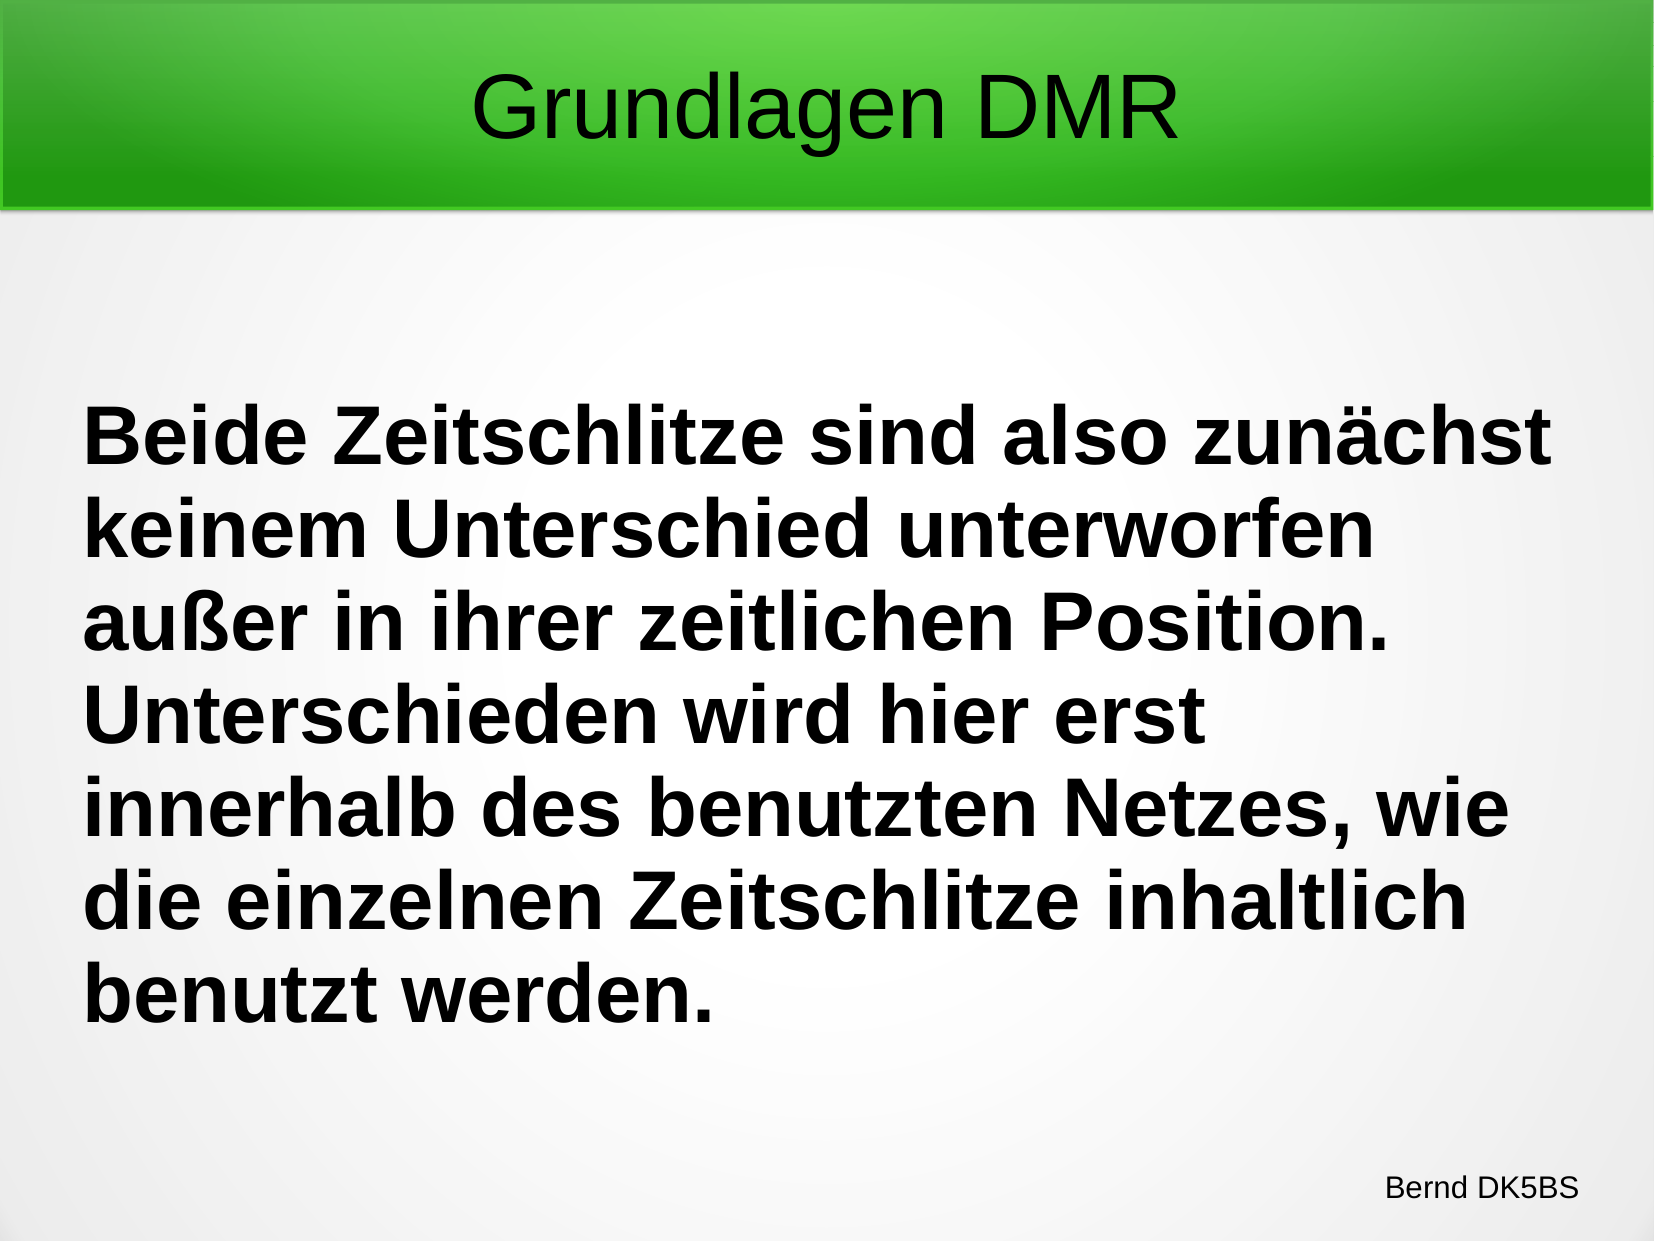

# Grundlagen DMR
Beide Zeitschlitze sind also zunächst keinem Unterschied unterworfen außer in ihrer zeitlichen Position. Unterschieden wird hier erst innerhalb des benutzten Netzes, wie die einzelnen Zeitschlitze inhaltlich benutzt werden.
Bernd DK5BS